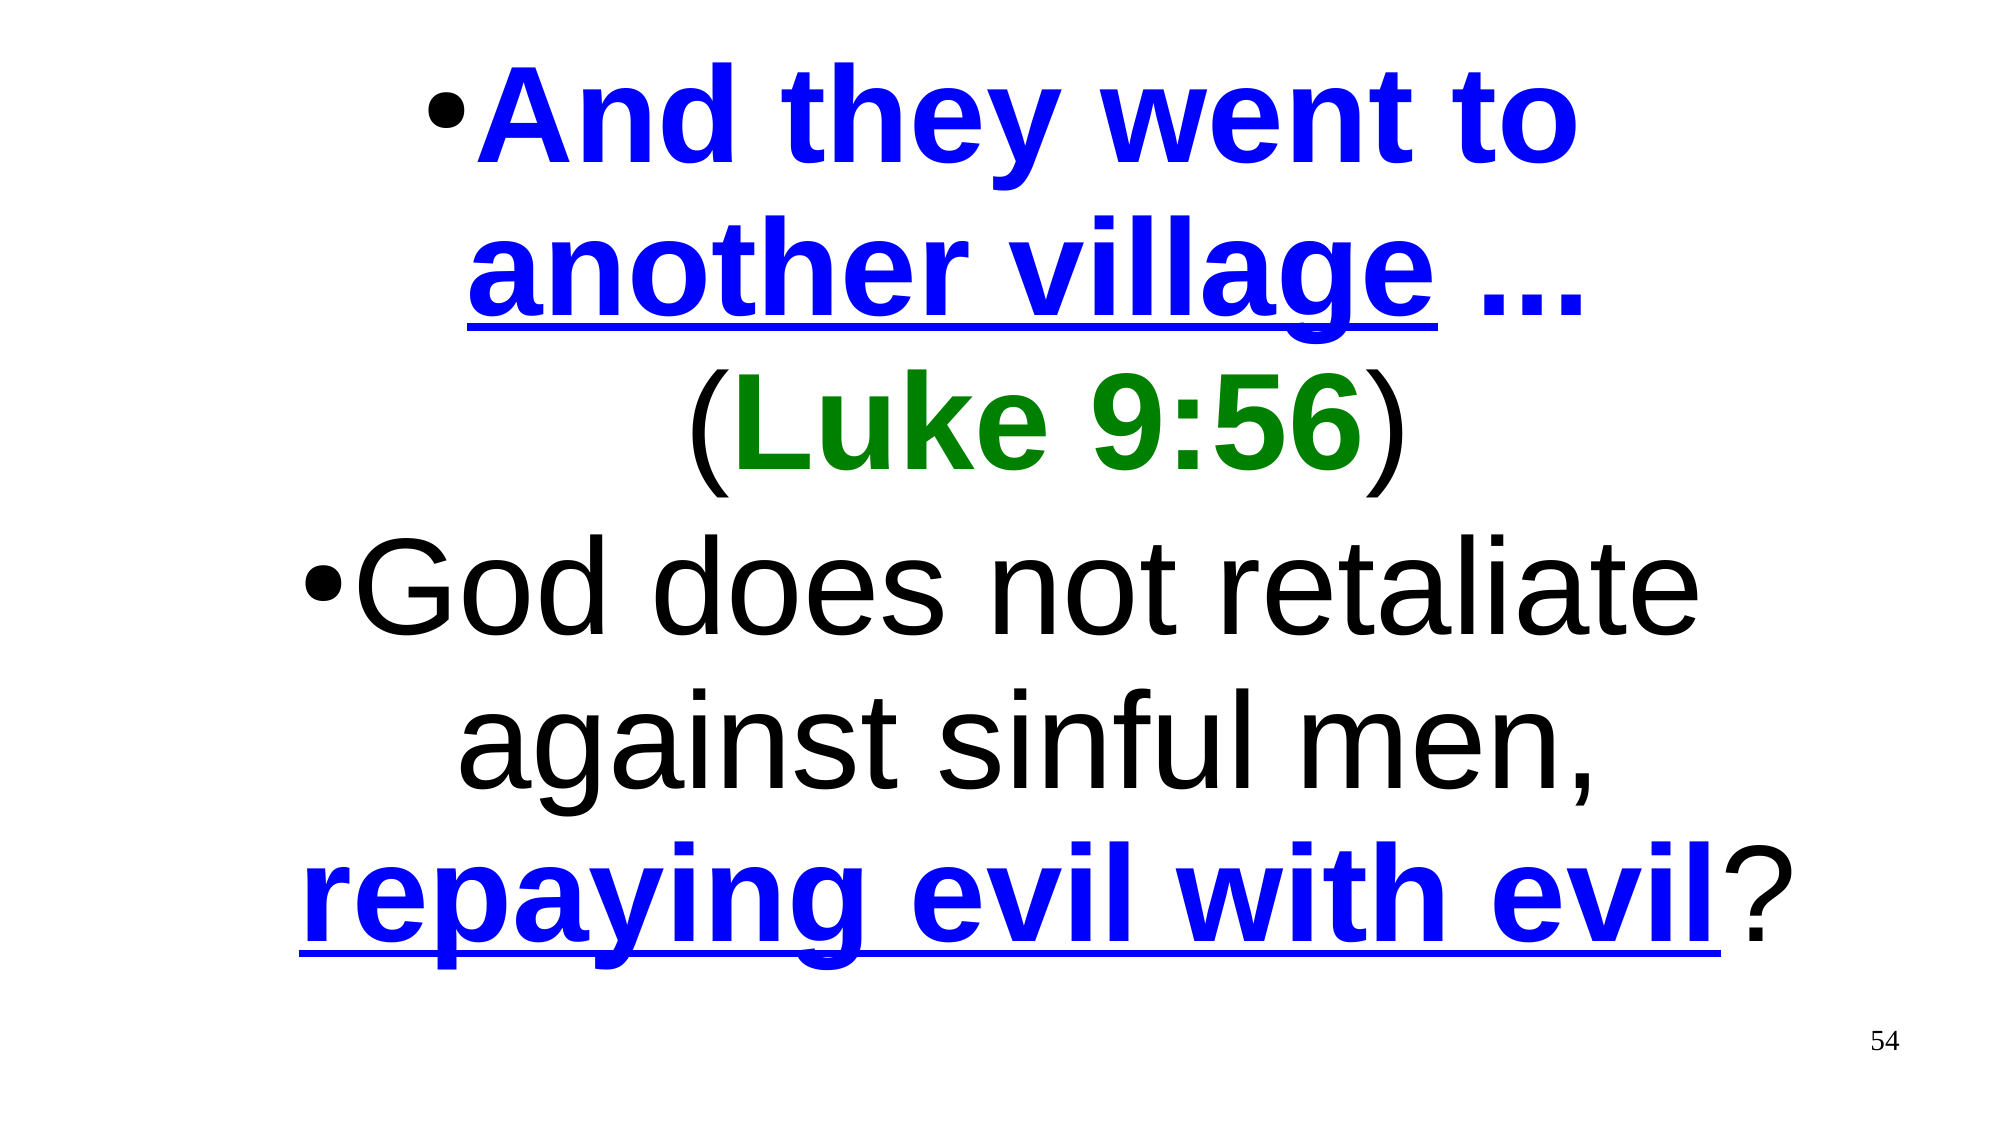

# And they went to another village ...  (Luke 9:56)
God does not retaliate
against sinful men,
repaying evil with evil?
54